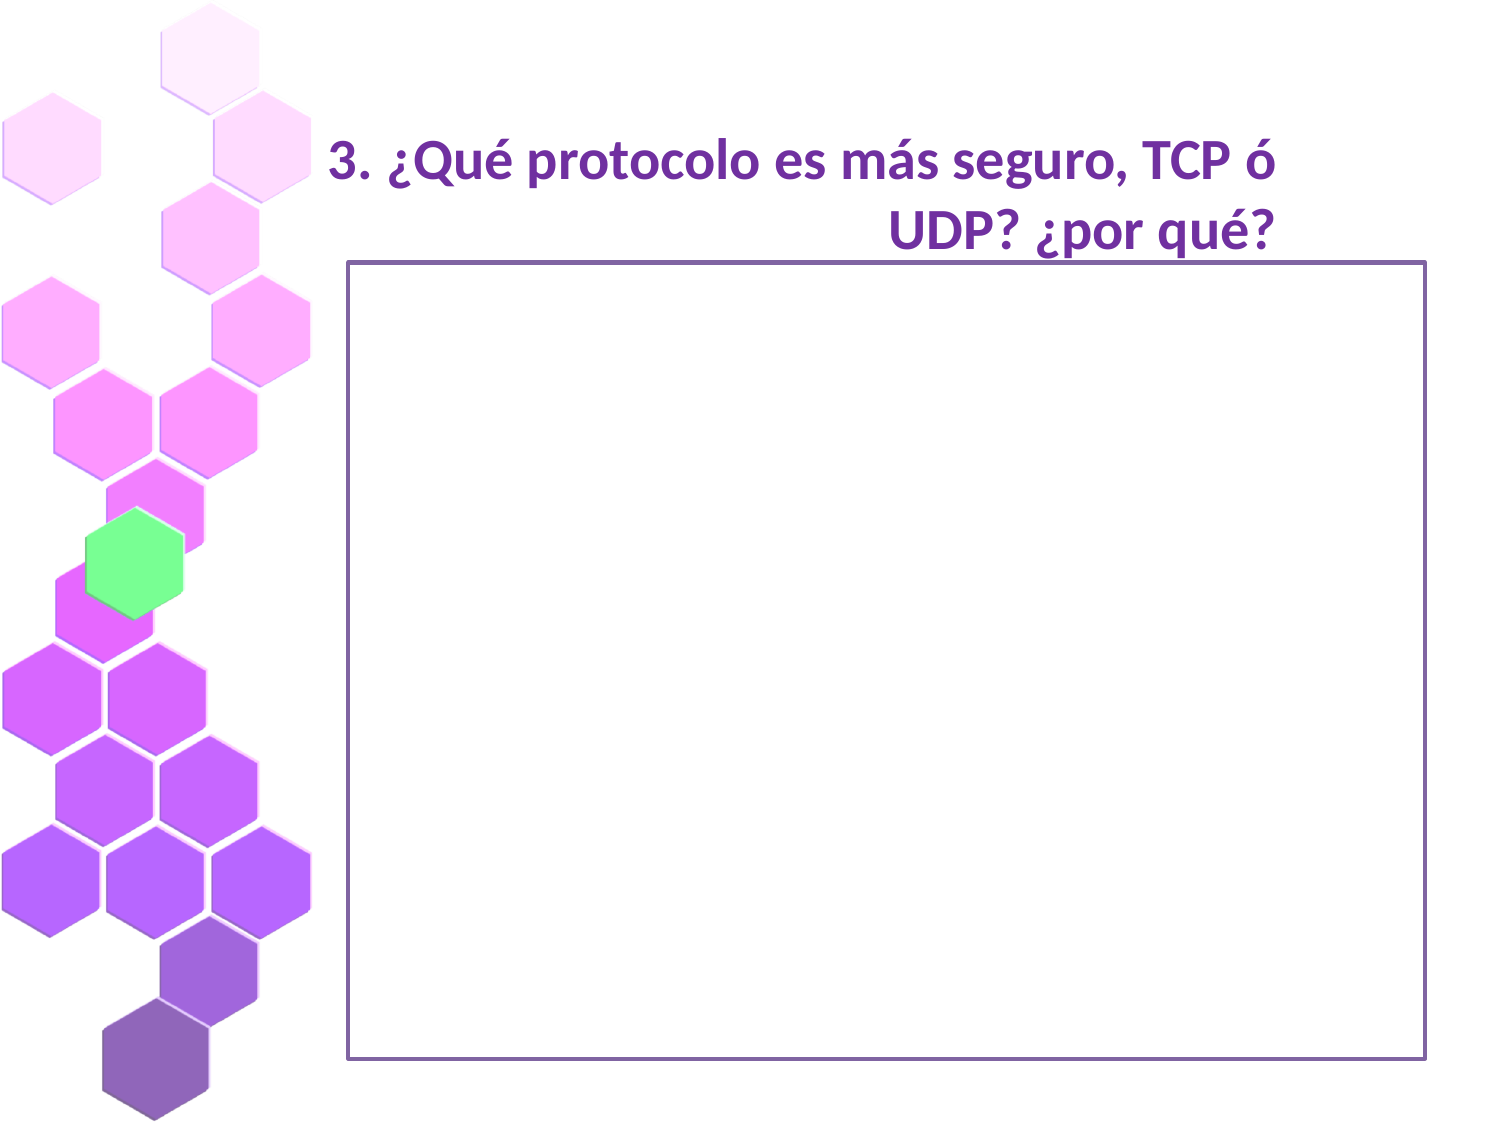

# 3. ¿Qué protocolo es más seguro, TCP ó UDP? ¿por qué?